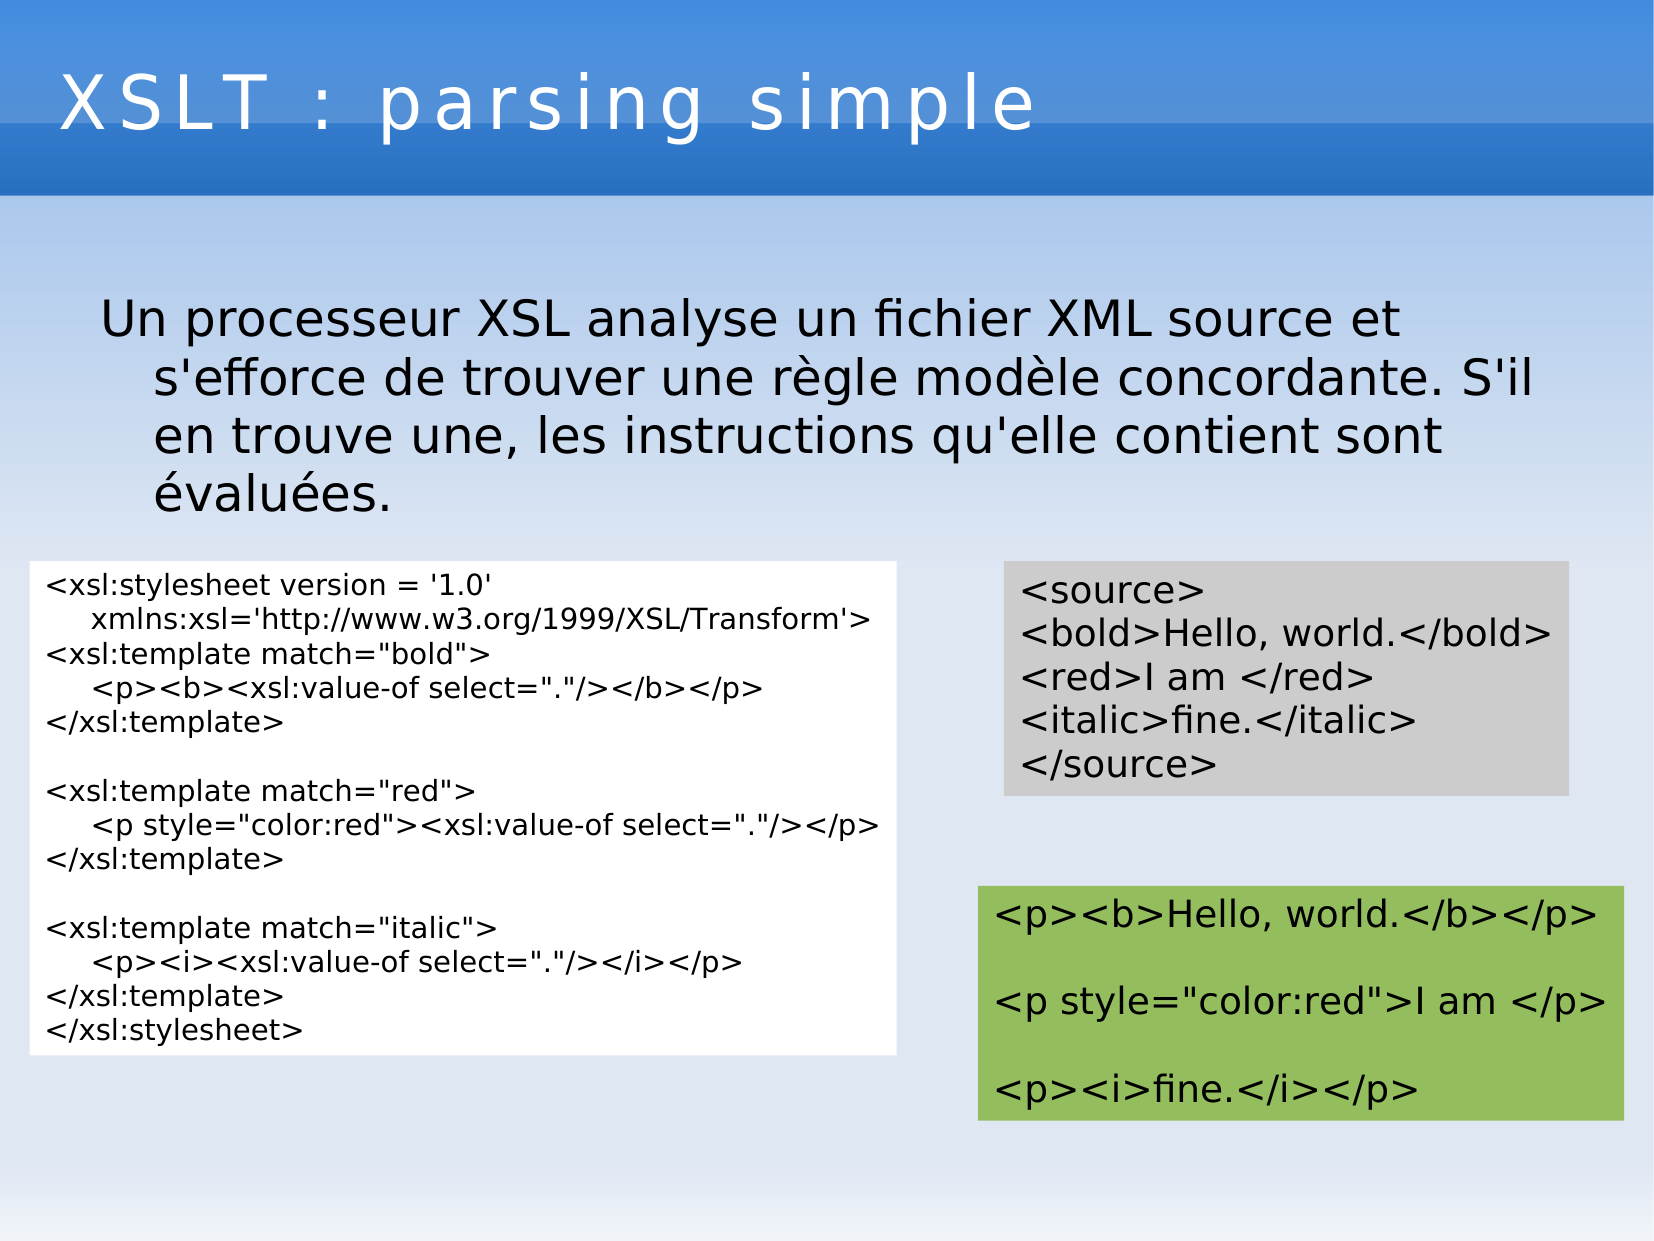

# XSLT : parsing simple
Un processeur XSL analyse un fichier XML source et s'efforce de trouver une règle modèle concordante. S'il en trouve une, les instructions qu'elle contient sont évaluées.
<xsl:stylesheet version = '1.0'
 xmlns:xsl='http://www.w3.org/1999/XSL/Transform'>
<xsl:template match="bold">
 <p><b><xsl:value-of select="."/></b></p>
</xsl:template>
<xsl:template match="red">
 <p style="color:red"><xsl:value-of select="."/></p>
</xsl:template>
<xsl:template match="italic">
 <p><i><xsl:value-of select="."/></i></p>
</xsl:template>
</xsl:stylesheet>
<source>
<bold>Hello, world.</bold>
<red>I am </red>
<italic>fine.</italic>
</source>
<p><b>Hello, world.</b></p>
<p style="color:red">I am </p>
<p><i>fine.</i></p>